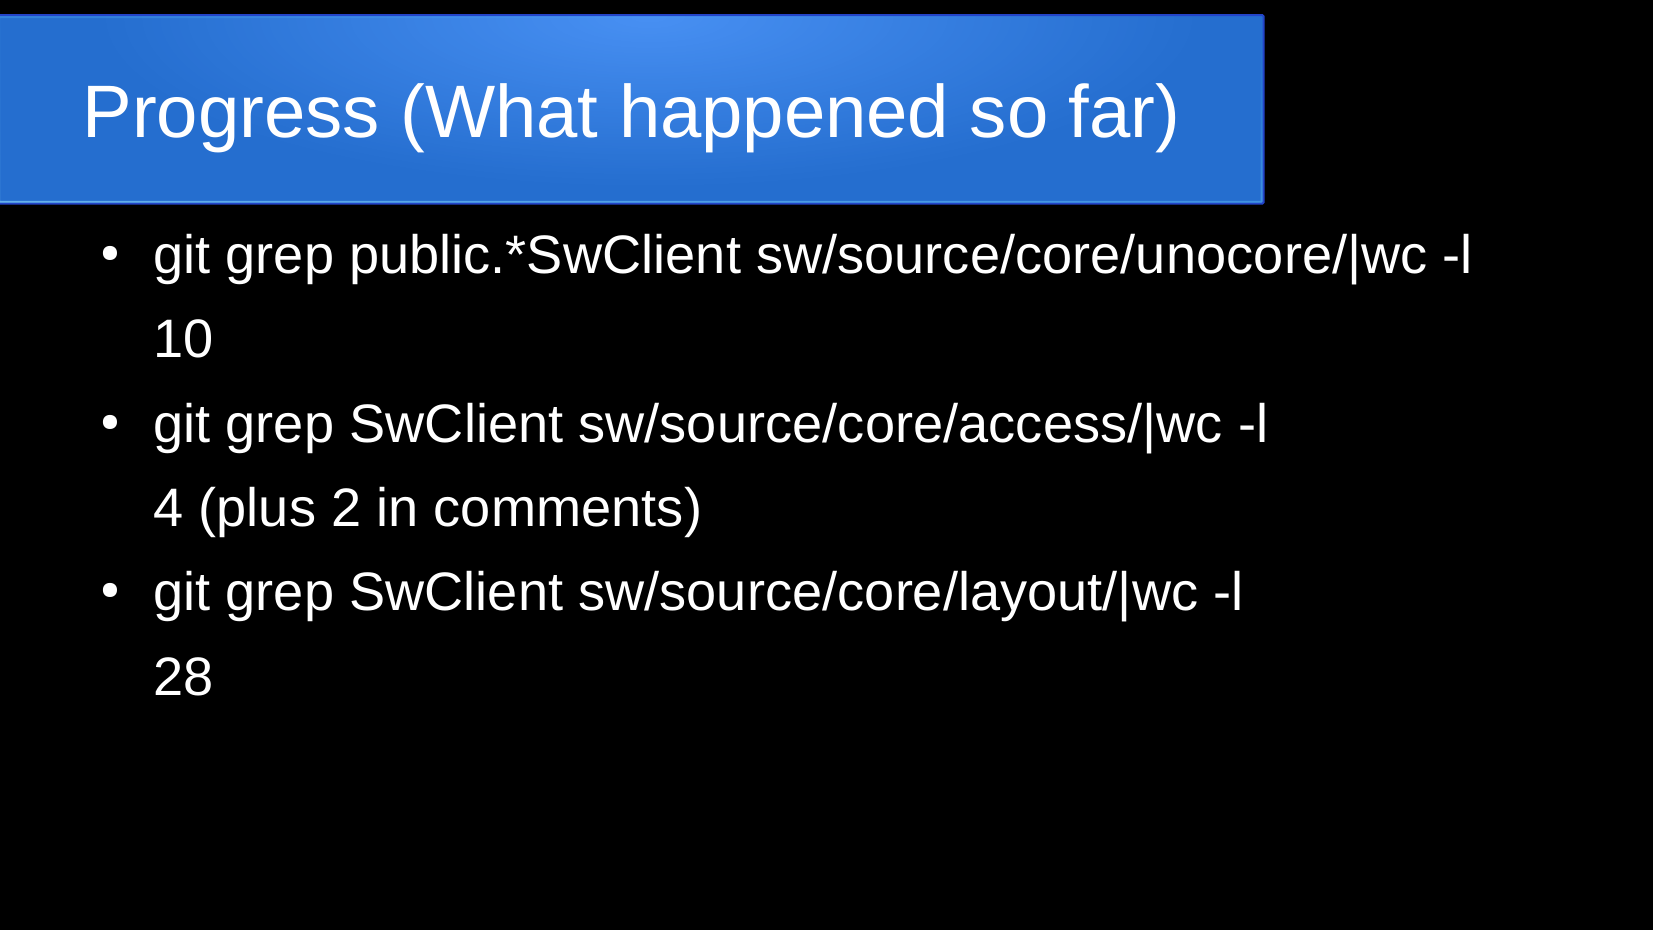

# Progress (What happened so far)
git grep public.*SwClient sw/source/core/unocore/|wc -l
10
git grep SwClient sw/source/core/access/|wc -l
4 (plus 2 in comments)
git grep SwClient sw/source/core/layout/|wc -l
28